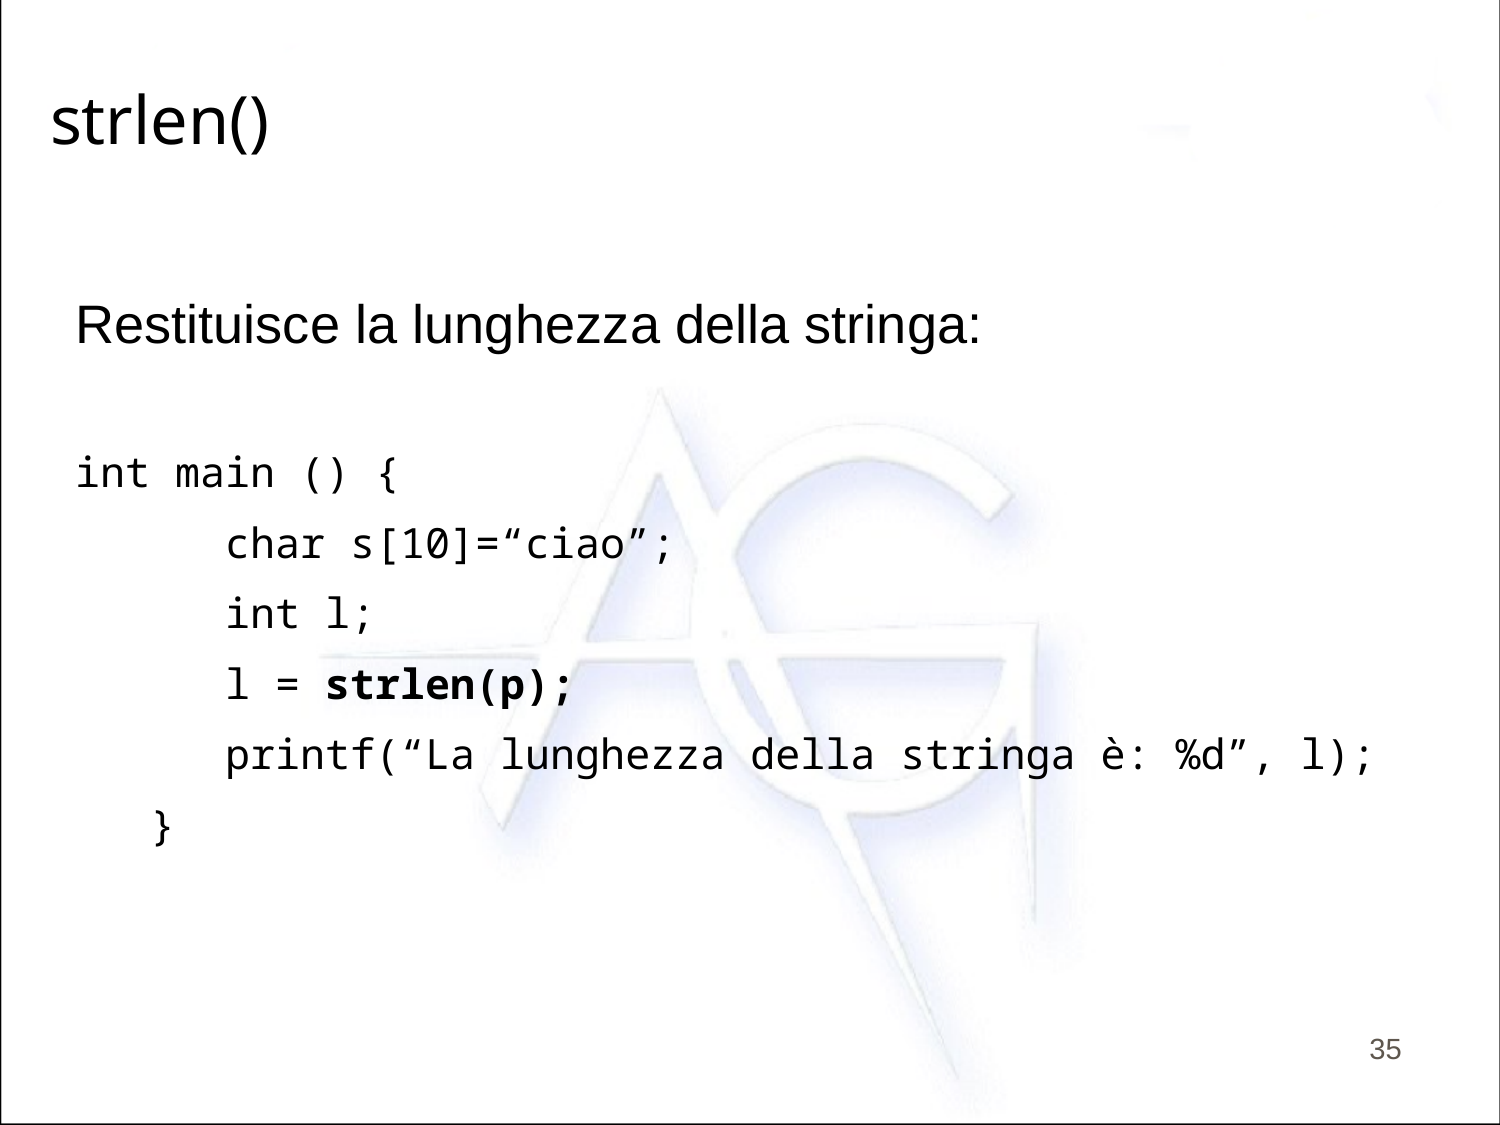

# strlen()
Restituisce la lunghezza della stringa:
int main () {
 char s[10]=“ciao”;
 int l;
 l = strlen(p);
 printf(“La lunghezza della stringa è: %d”, l);
 }
35